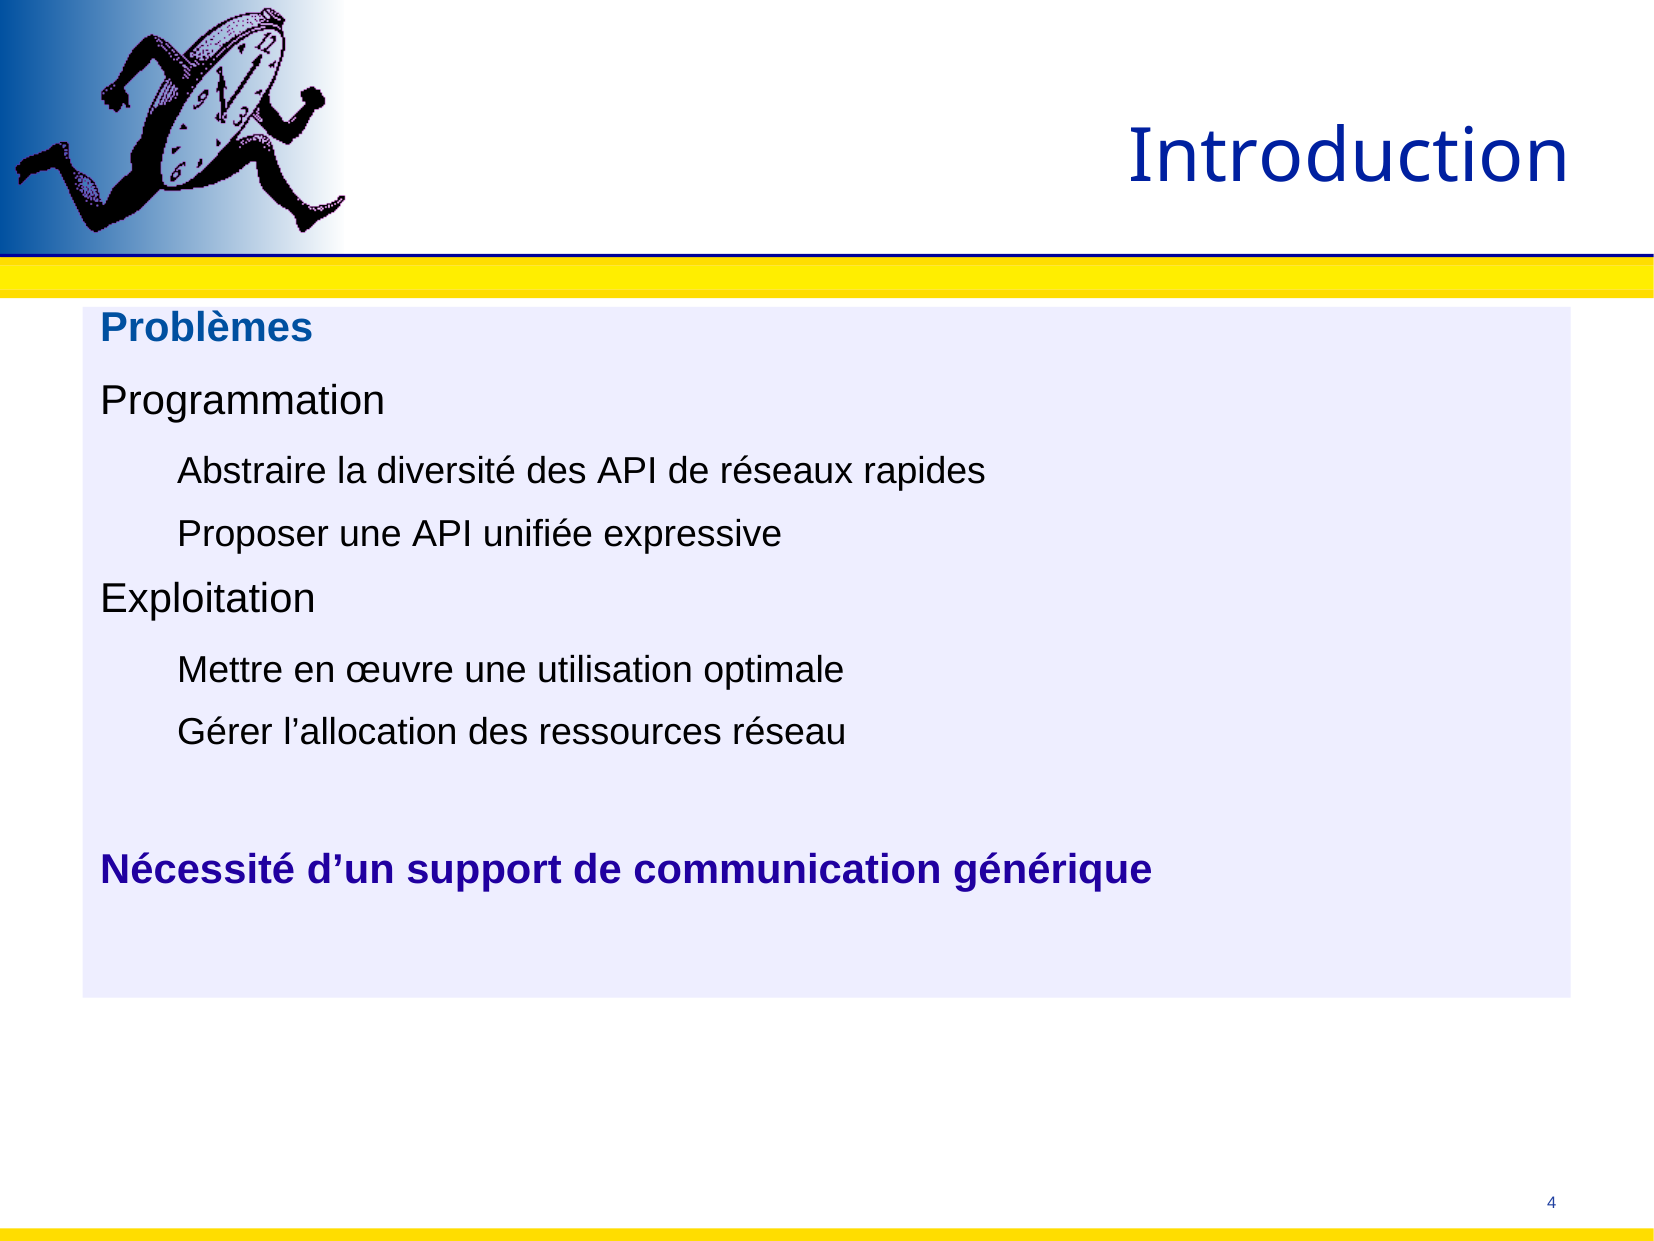

# Introduction
Problèmes
Programmation
Abstraire la diversité des API de réseaux rapides
Proposer une API unifiée expressive
Exploitation
Mettre en œuvre une utilisation optimale
Gérer l’allocation des ressources réseau
Nécessité d’un support de communication générique